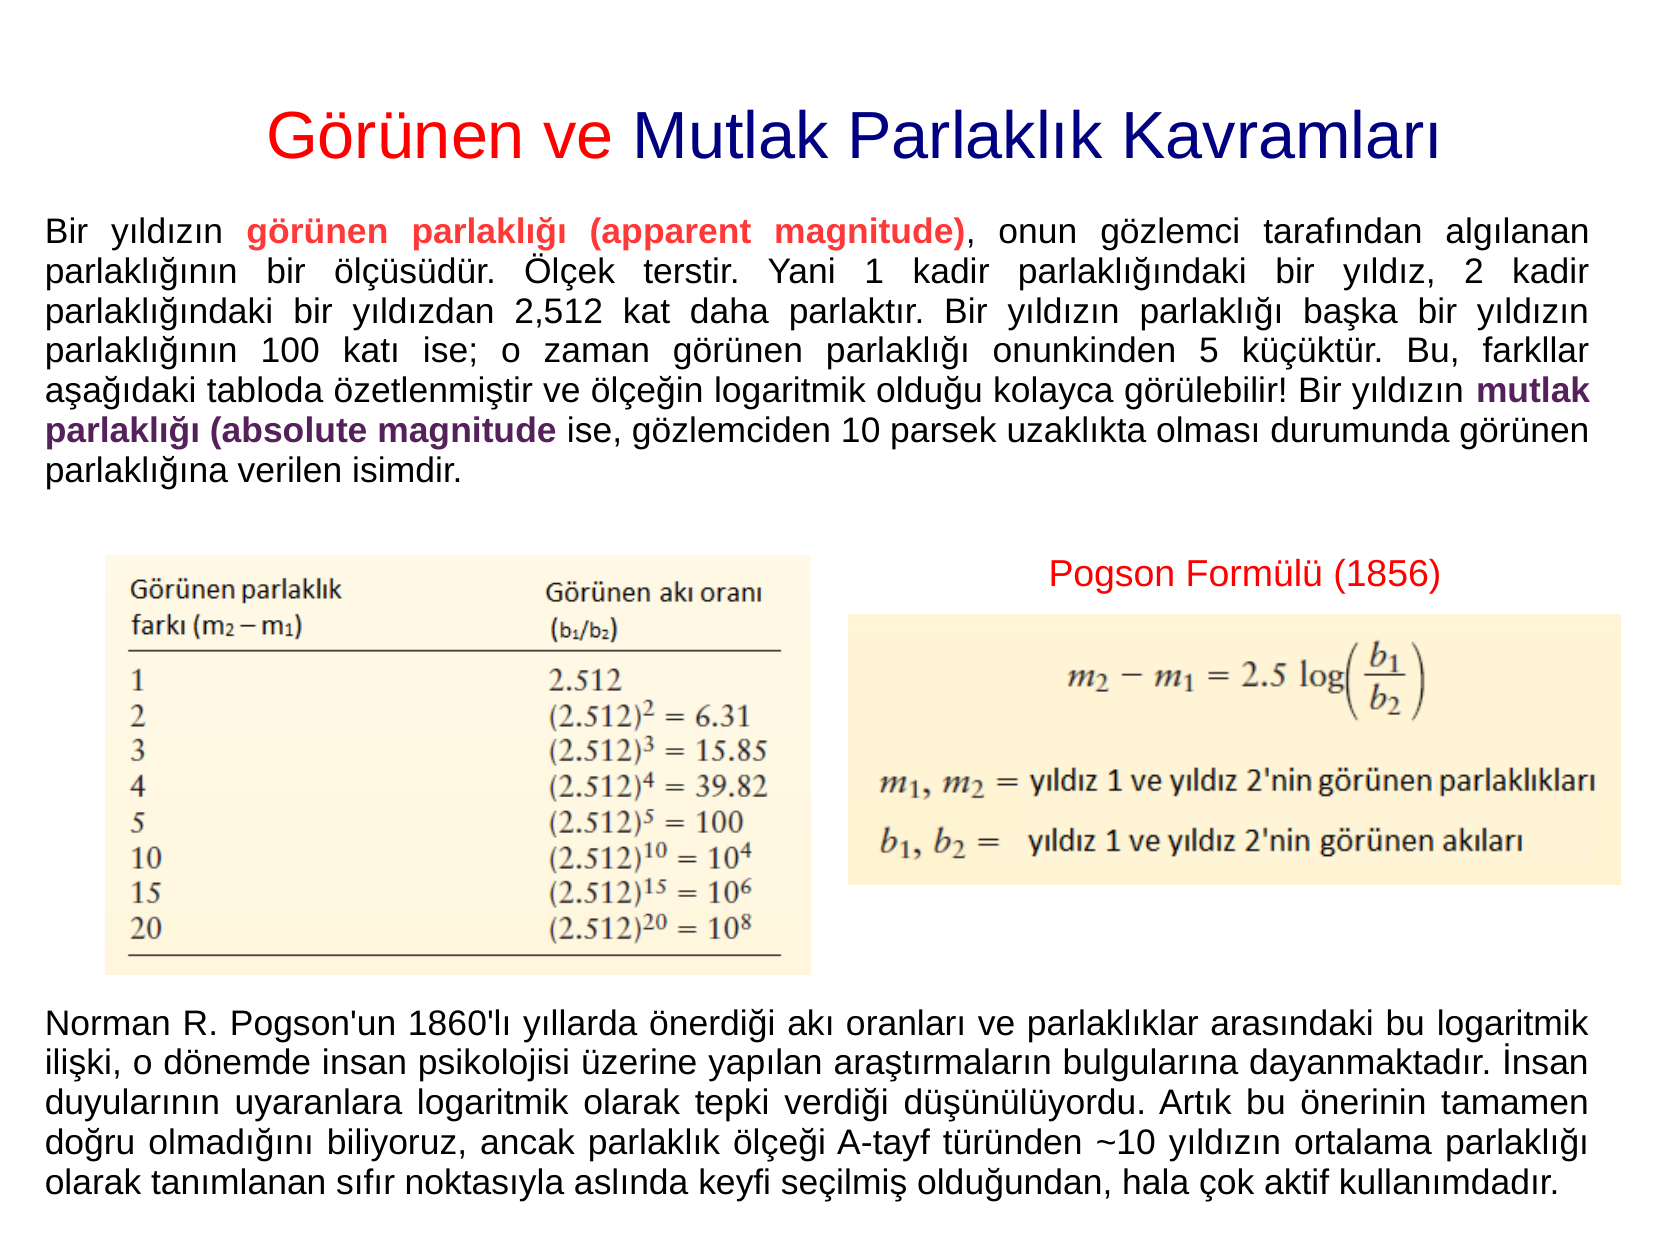

Görünen ve Mutlak Parlaklık Kavramları
Bir yıldızın görünen parlaklığı (apparent magnitude), onun gözlemci tarafından algılanan parlaklığının bir ölçüsüdür. Ölçek terstir. Yani 1 kadir parlaklığındaki bir yıldız, 2 kadir parlaklığındaki bir yıldızdan 2,512 kat daha parlaktır. Bir yıldızın parlaklığı başka bir yıldızın parlaklığının 100 katı ise; o zaman görünen parlaklığı onunkinden 5 küçüktür. Bu, farkllar aşağıdaki tabloda özetlenmiştir ve ölçeğin logaritmik olduğu kolayca görülebilir! Bir yıldızın mutlak parlaklığı (absolute magnitude ise, gözlemciden 10 parsek uzaklıkta olması durumunda görünen parlaklığına verilen isimdir.
Pogson Formülü (1856)
Norman R. Pogson'un 1860'lı yıllarda önerdiği akı oranları ve parlaklıklar arasındaki bu logaritmik ilişki, o dönemde insan psikolojisi üzerine yapılan araştırmaların bulgularına dayanmaktadır. İnsan duyularının uyaranlara logaritmik olarak tepki verdiği düşünülüyordu. Artık bu önerinin tamamen doğru olmadığını biliyoruz, ancak parlaklık ölçeği A-tayf türünden ~10 yıldızın ortalama parlaklığı olarak tanımlanan sıfır noktasıyla aslında keyfi seçilmiş olduğundan, hala çok aktif kullanımdadır.